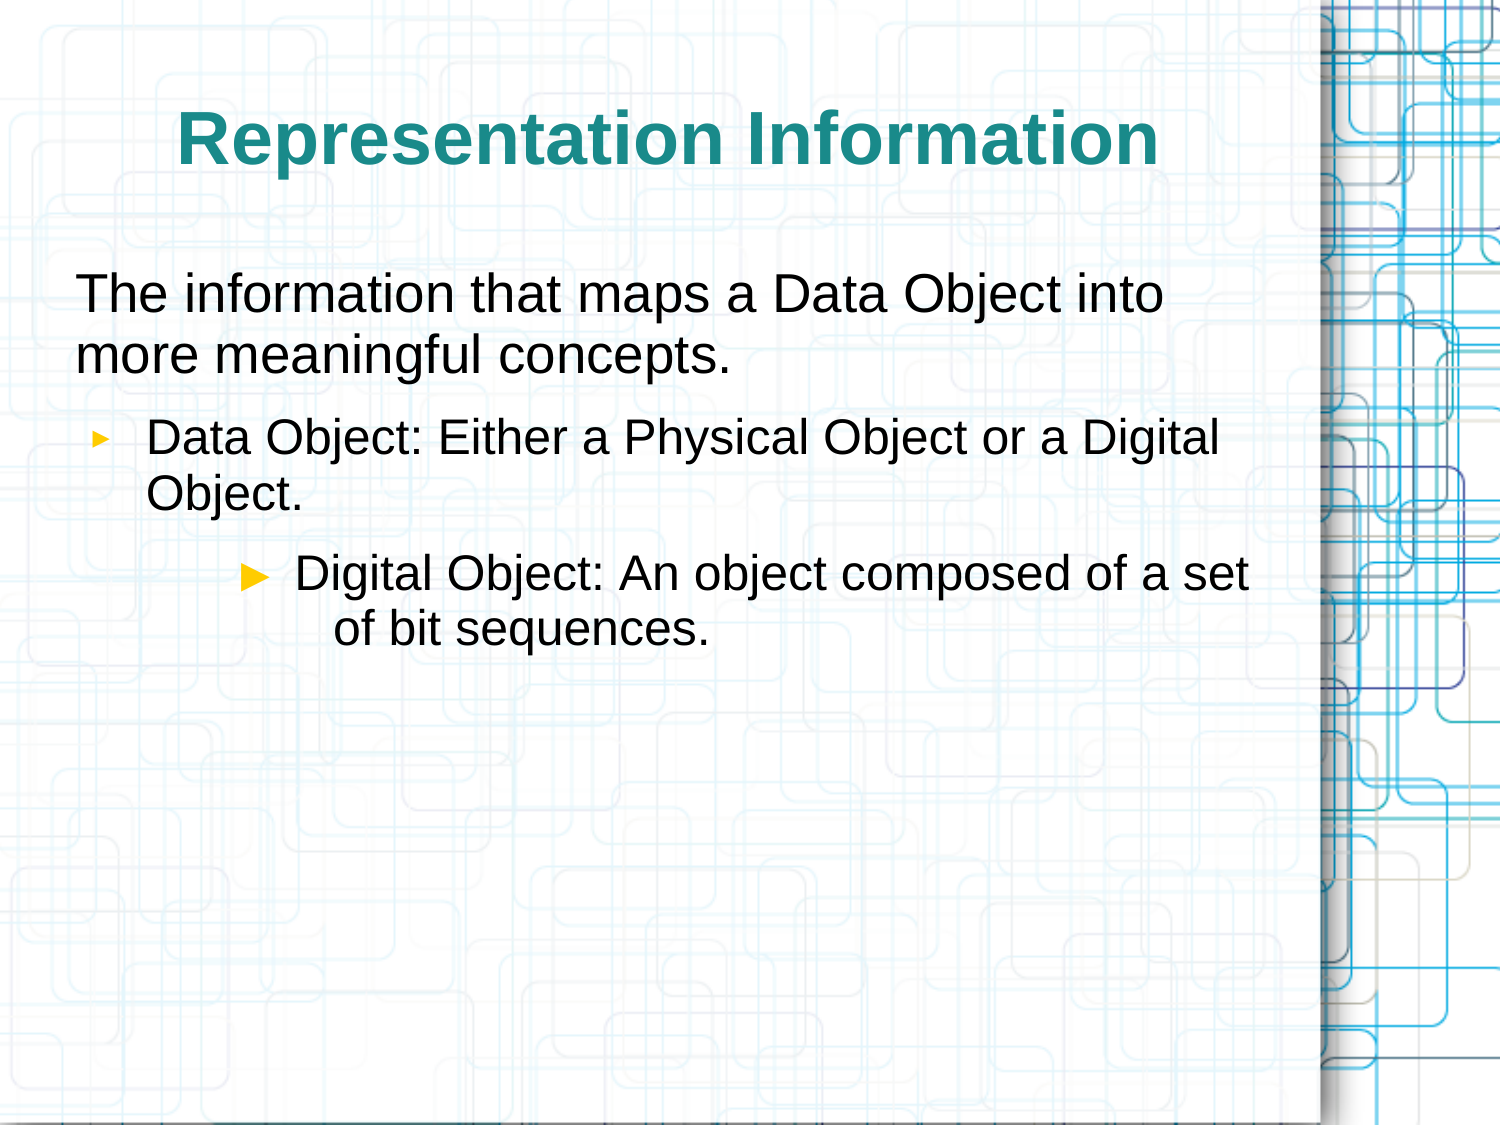

# Representation Information
The information that maps a Data Object into more meaningful concepts.
Data Object: Either a Physical Object or a Digital Object.
Digital Object: An object composed of a set of bit sequences.